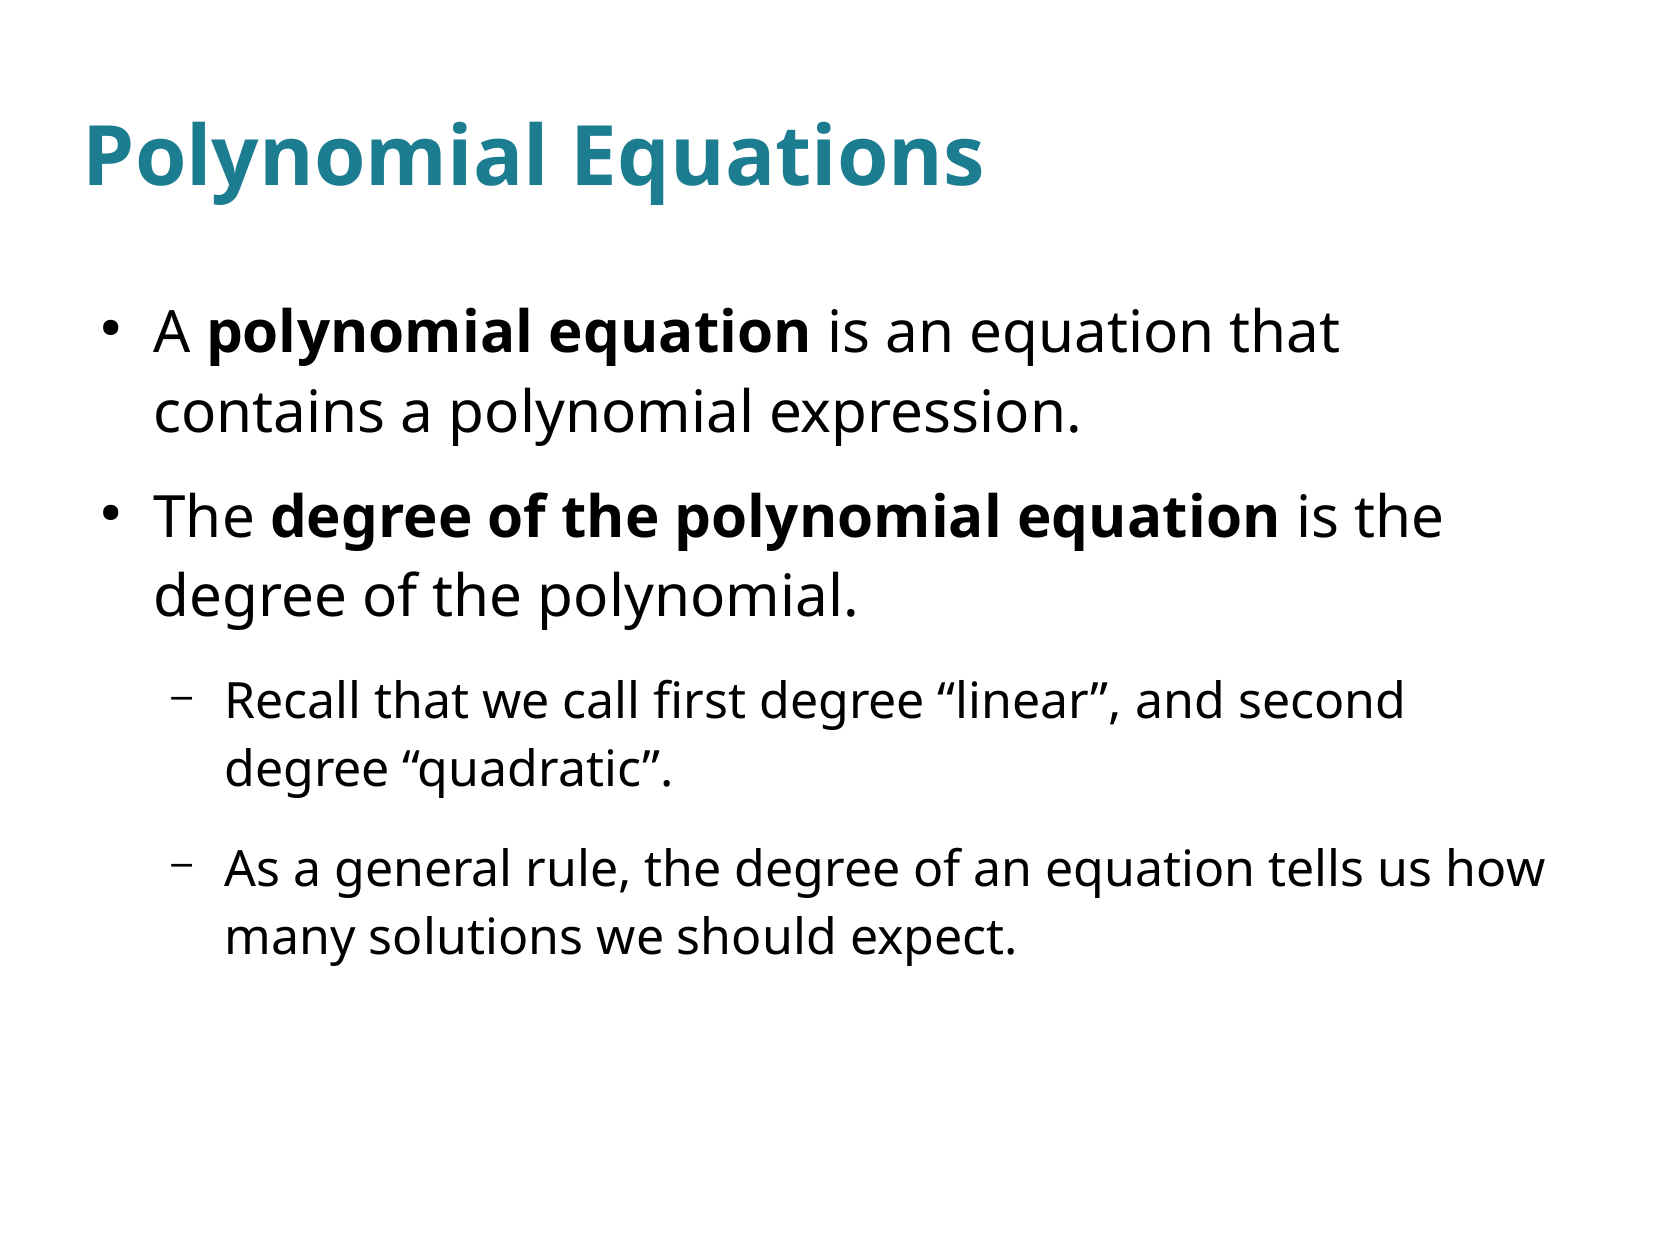

# Polynomial Equations
A polynomial equation is an equation that contains a polynomial expression.
The degree of the polynomial equation is the degree of the polynomial.
Recall that we call first degree “linear”, and second degree “quadratic”.
As a general rule, the degree of an equation tells us how many solutions we should expect.